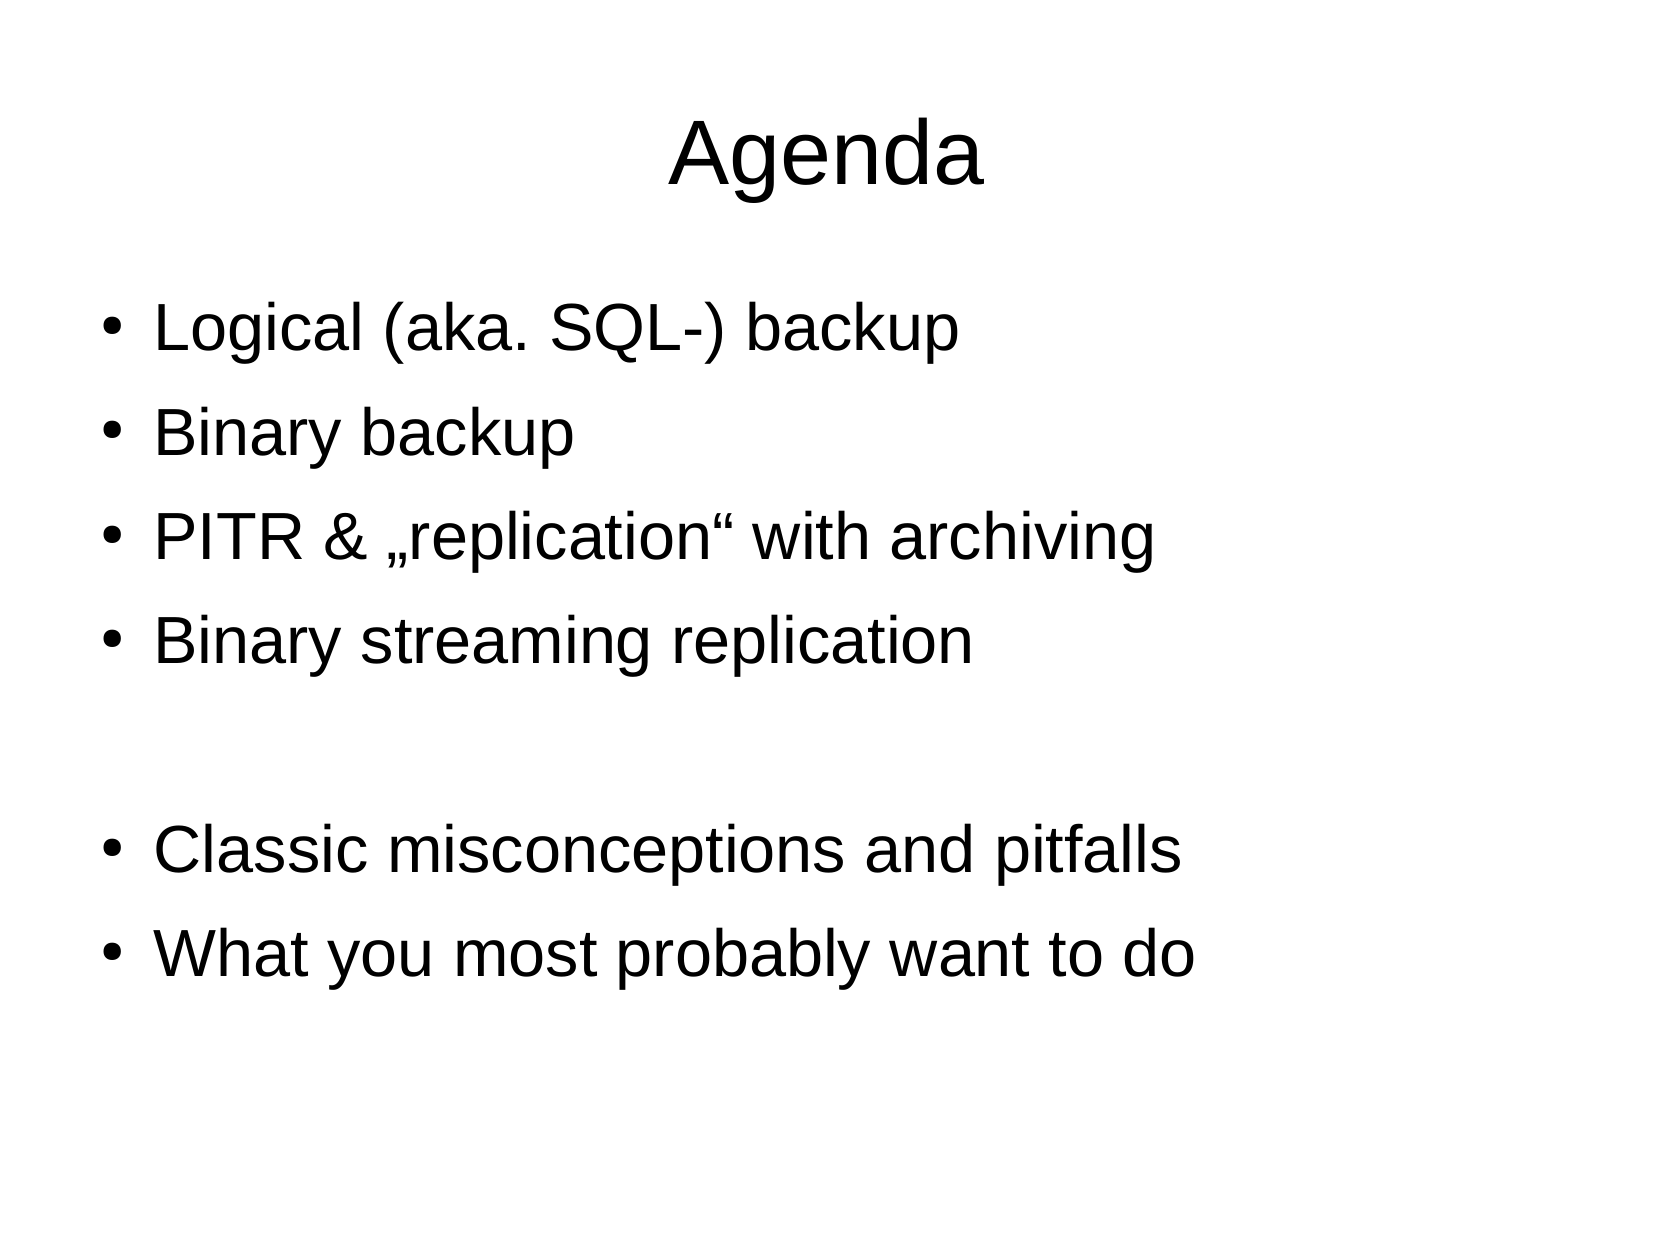

# Agenda
Logical (aka. SQL-) backup
Binary backup
PITR & „replication“ with archiving
Binary streaming replication
Classic misconceptions and pitfalls
What you most probably want to do